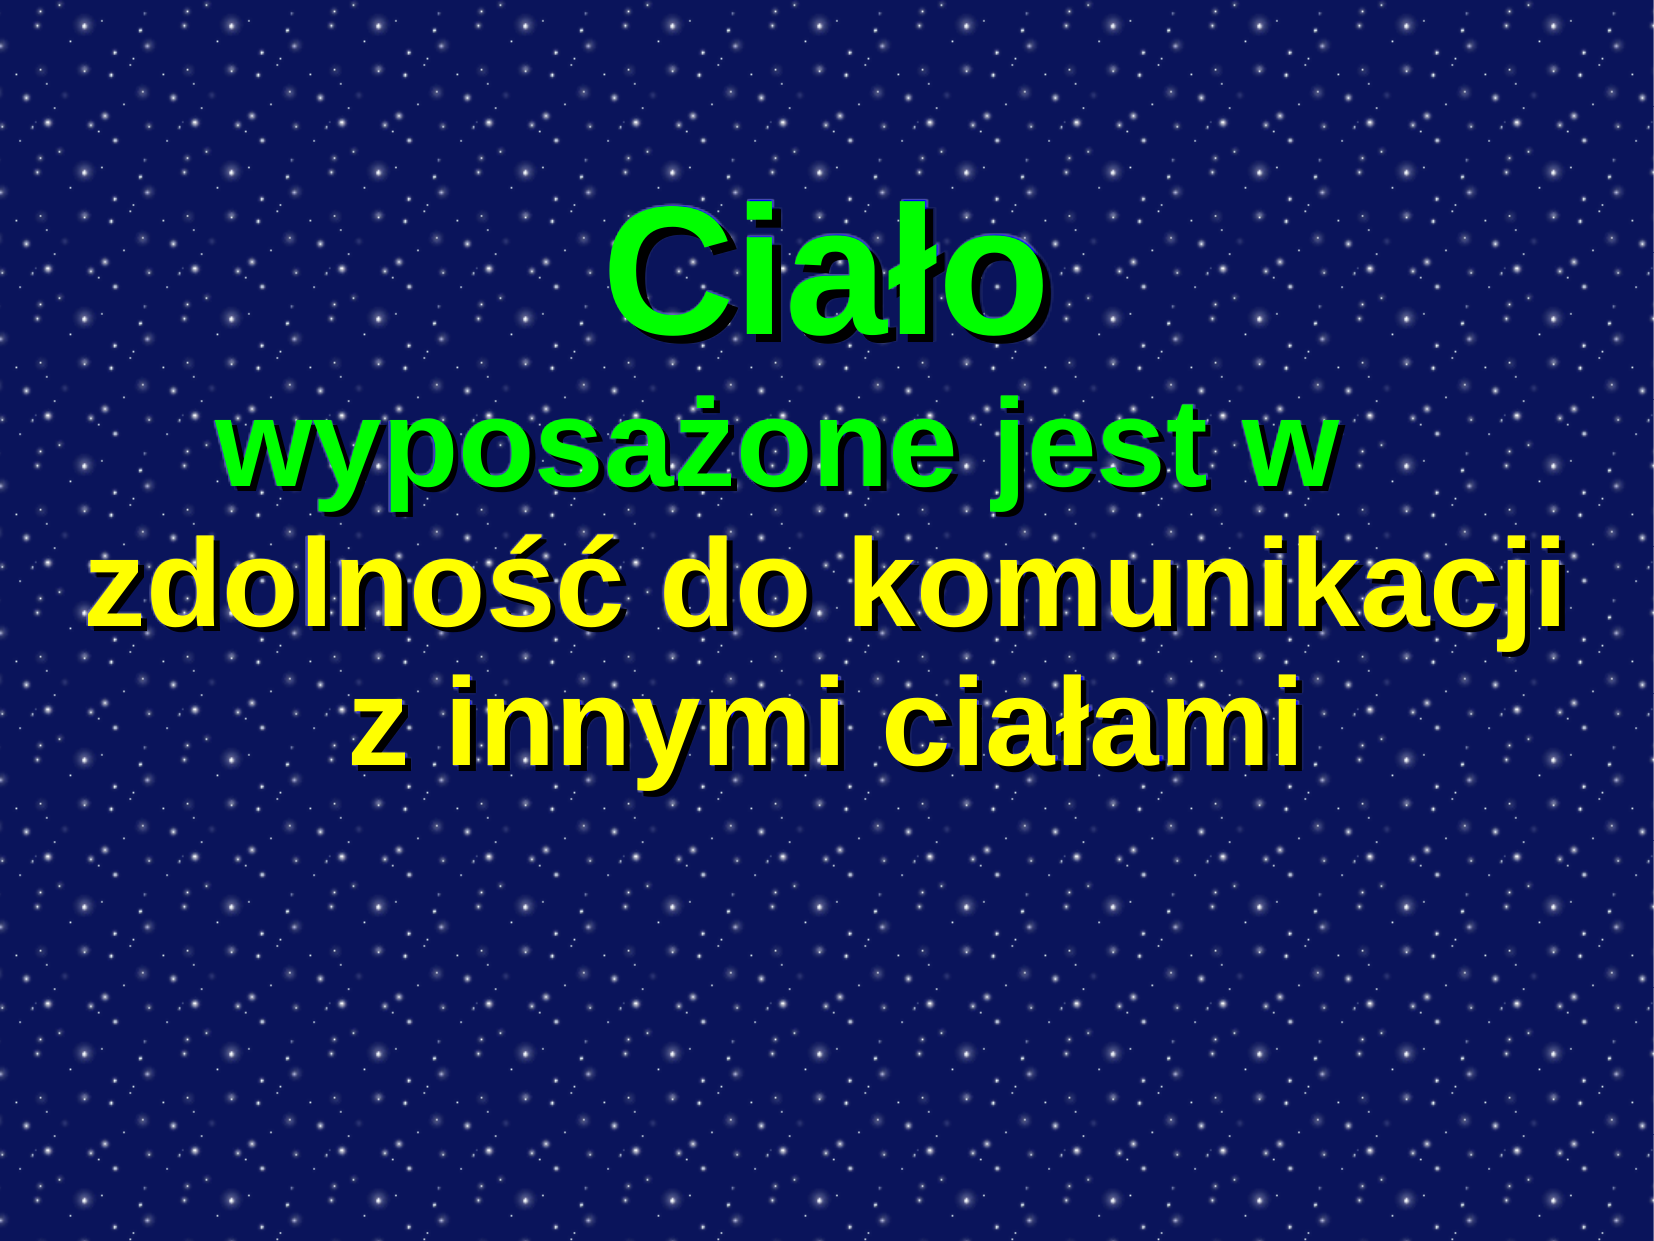

# Ciało
wyposażone jest w
zdolność do komunikacji
z innymi ciałami